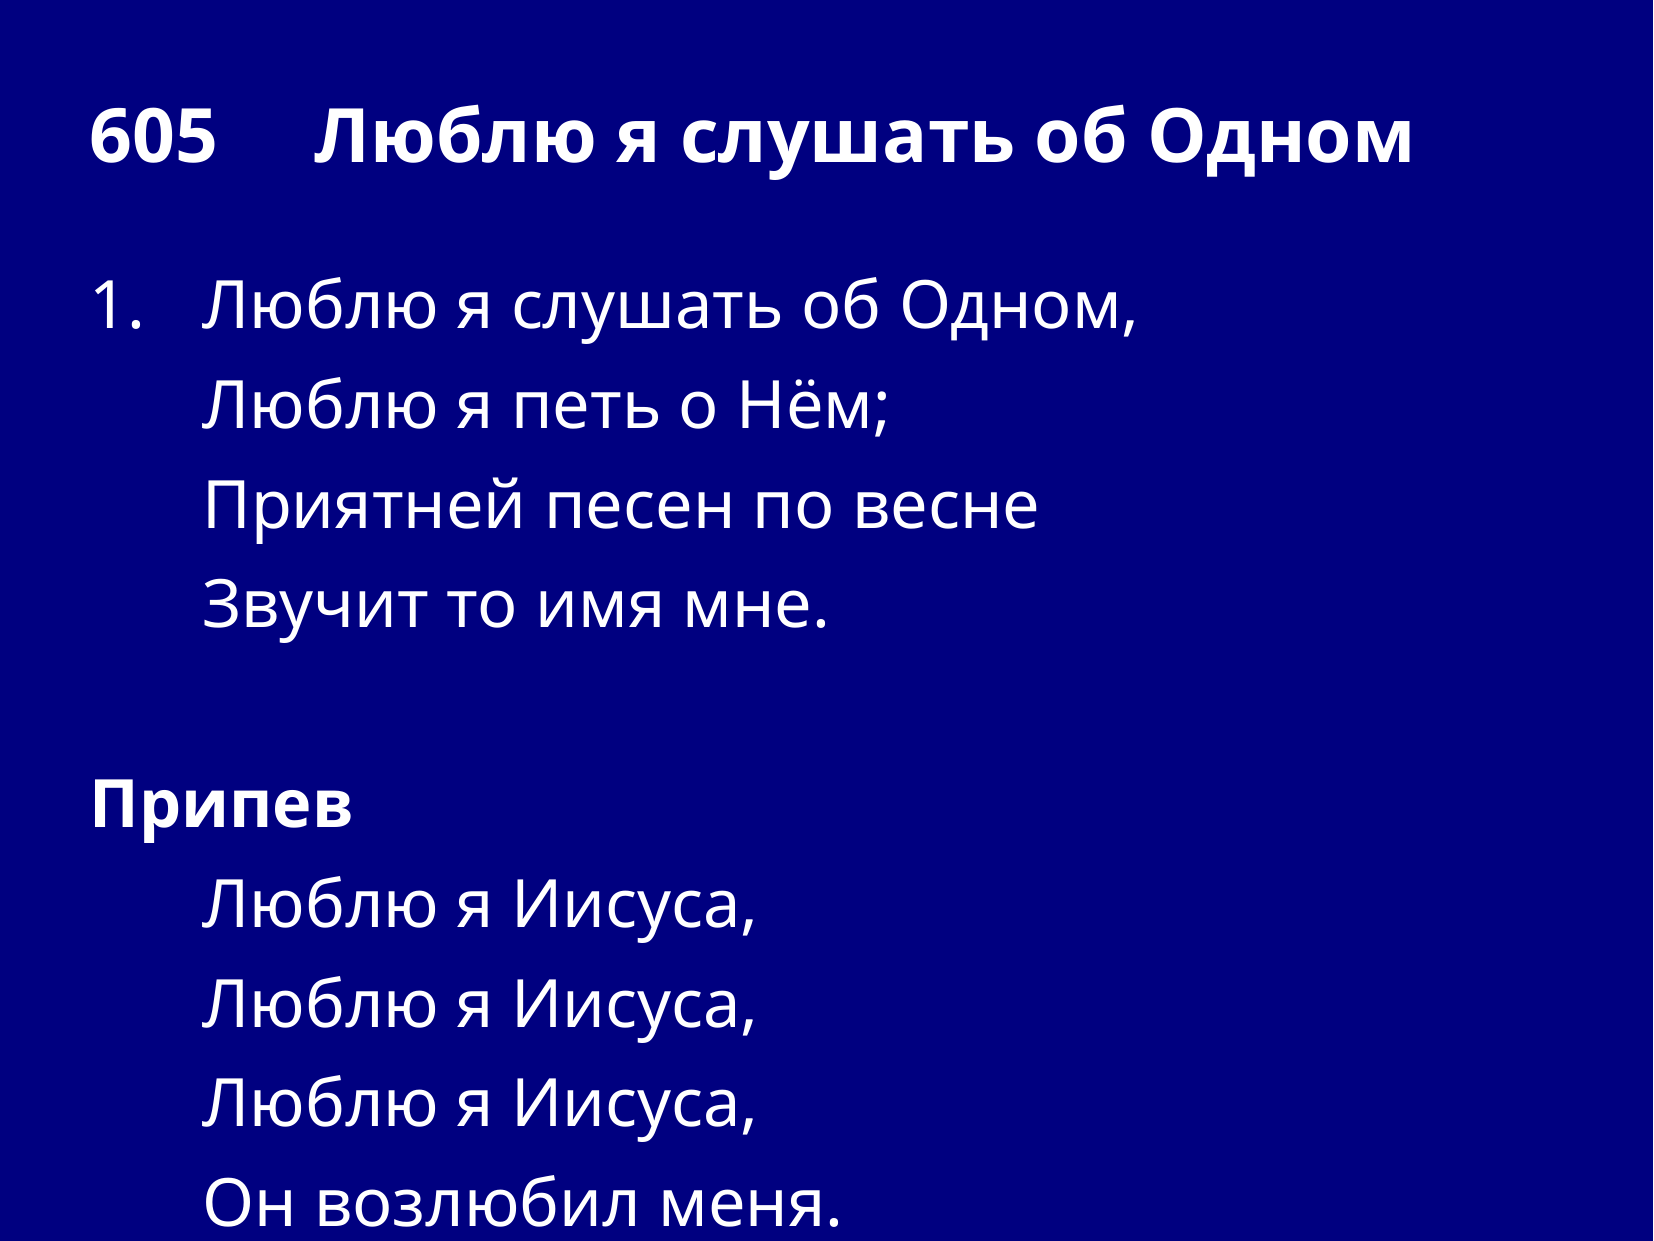

605	Люблю я слушать об Одном
1.	Люблю я слушать об Одном,
	Люблю я петь о Нём;
	Приятней песен по весне
	Звучит то имя мне.
Припев
	Люблю я Иисуса,
	Люблю я Иисуса,
	Люблю я Иисуса,
	Он возлюбил меня.